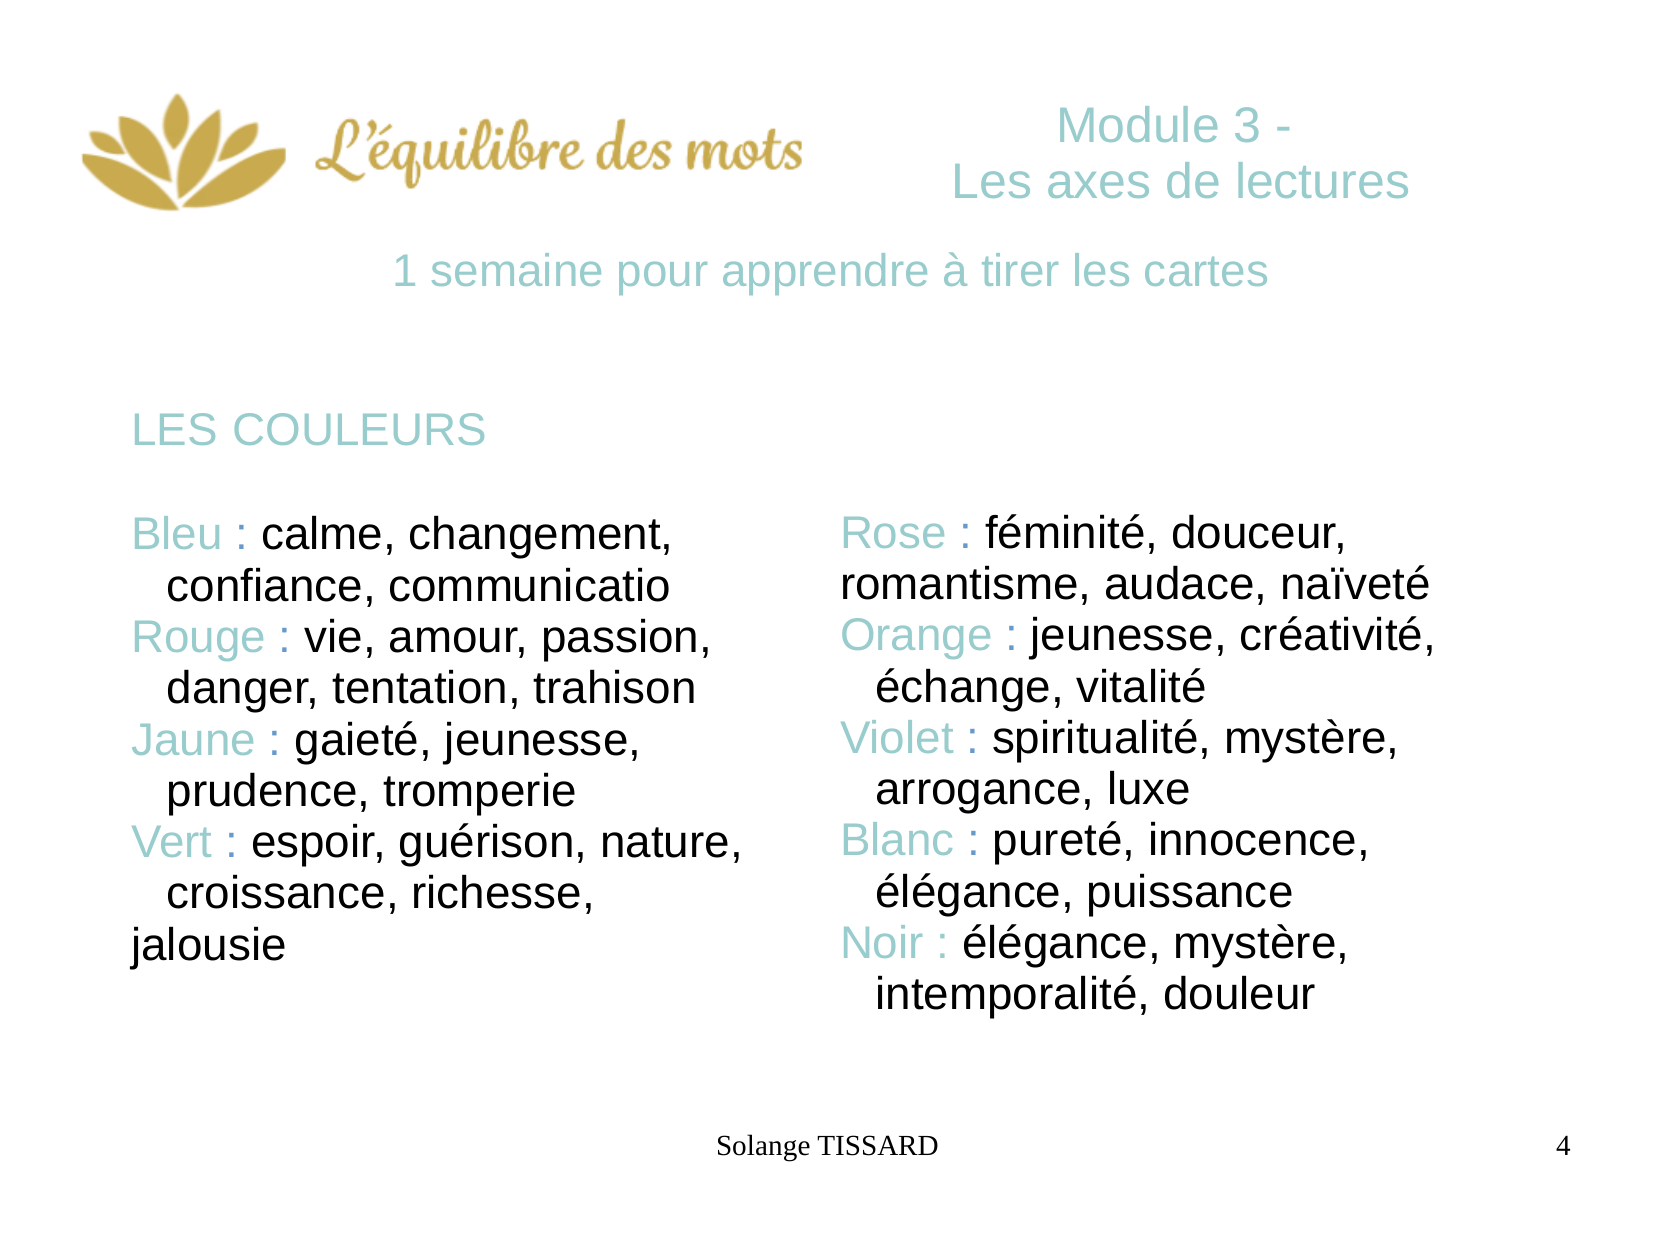

# Module 3 - Les axes de lectures
1 semaine pour apprendre à tirer les cartes
LES COULEURS
Bleu : calme, changement, confiance, communication
Rouge : vie, amour, passion, danger, tentation, trahison
Jaune : gaieté, jeunesse, prudence, tromperie
Vert : espoir, guérison, nature, croissance, richesse,
jalousie
Rose : féminité, douceur,
romantisme, audace, naïveté
Orange : jeunesse, créativité, échange, vitalité
Violet : spiritualité, mystère, arrogance, luxe
Blanc : pureté, innocence, élégance, puissance
Noir : élégance, mystère, intemporalité, douleur
Solange TISSARD
4